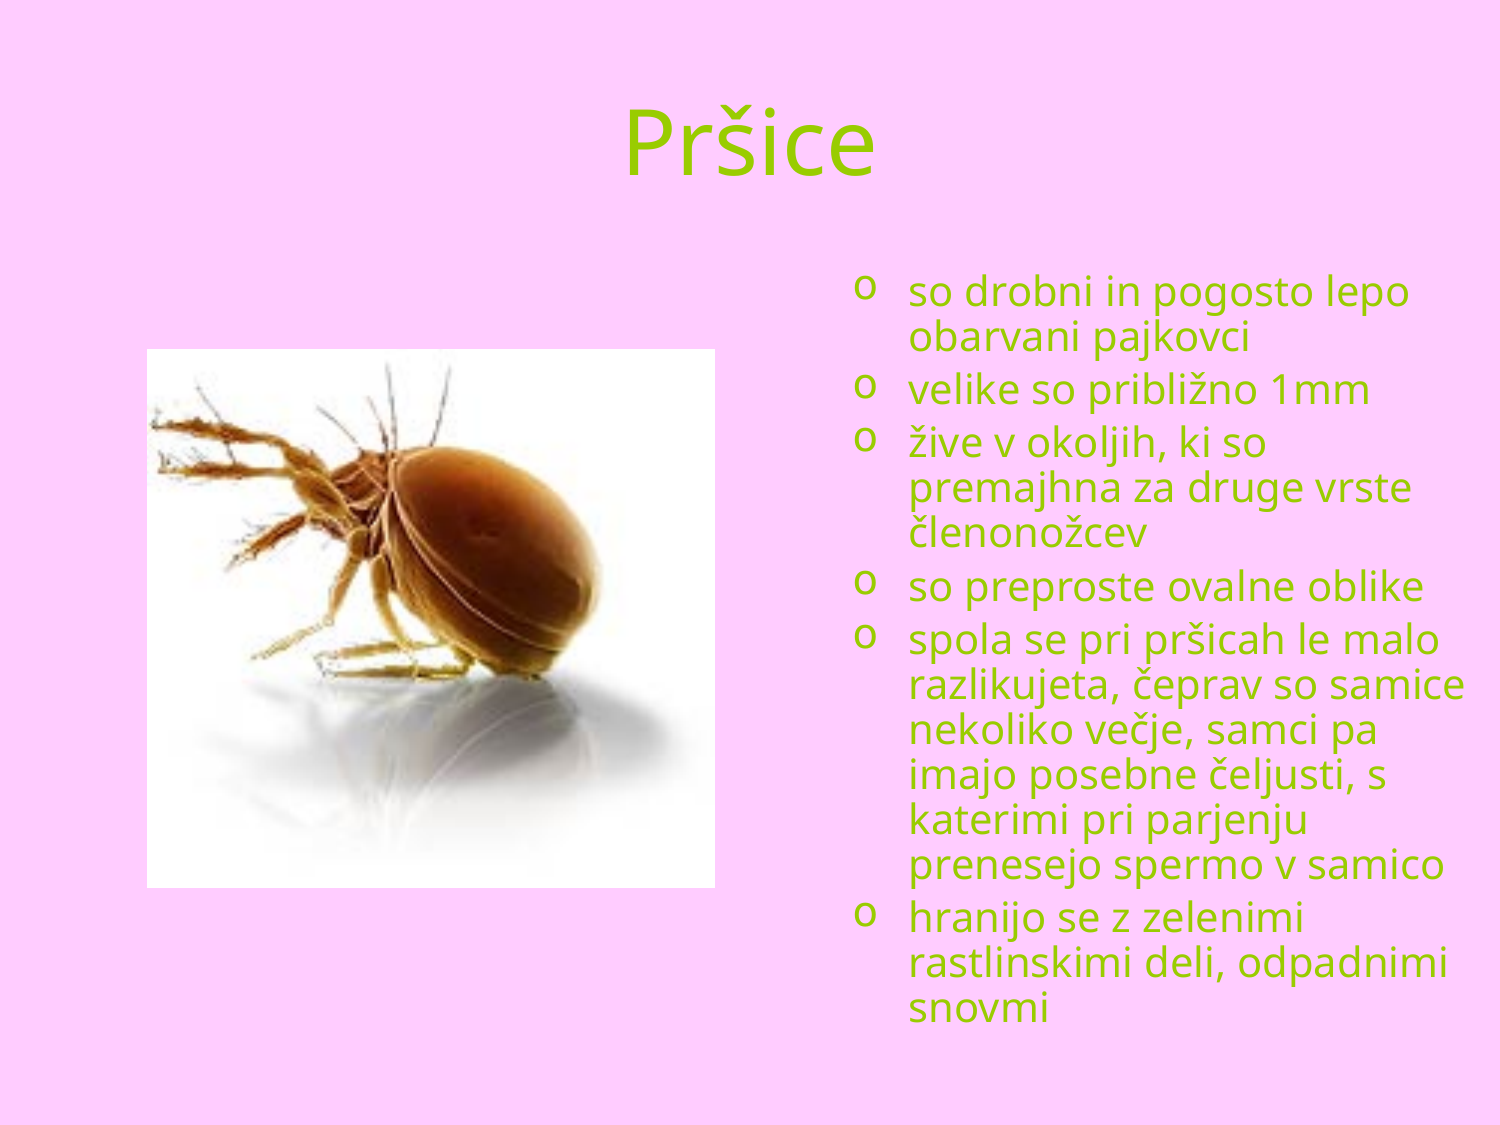

# Pršice
so drobni in pogosto lepo obarvani pajkovci
velike so približno 1mm
žive v okoljih, ki so premajhna za druge vrste členonožcev
so preproste ovalne oblike
spola se pri pršicah le malo razlikujeta, čeprav so samice nekoliko večje, samci pa imajo posebne čeljusti, s katerimi pri parjenju prenesejo spermo v samico
hranijo se z zelenimi rastlinskimi deli, odpadnimi snovmi